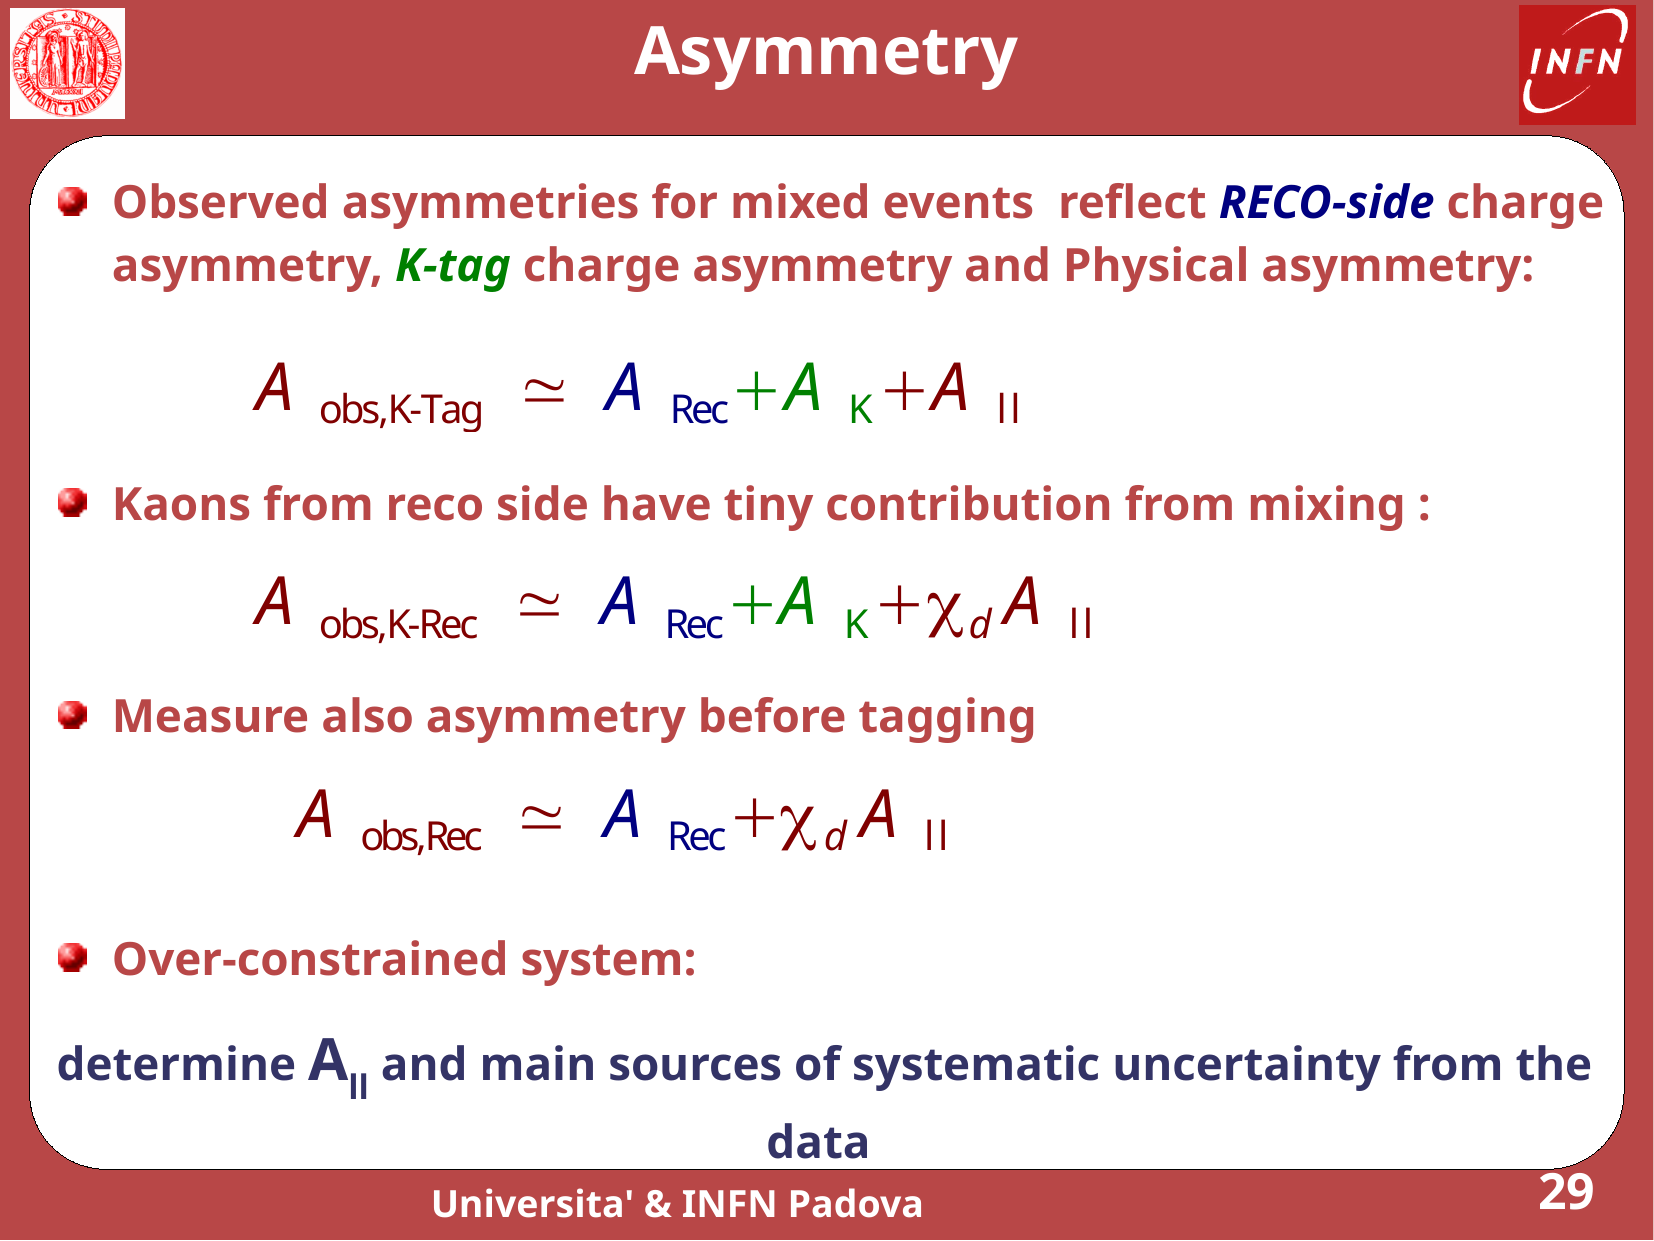

# Asymmetry
Observed asymmetries for mixed events reflect RECO-side charge asymmetry, K-tag charge asymmetry and Physical asymmetry:
Kaons from reco side have tiny contribution from mixing :
Measure also asymmetry before tagging
Over-constrained system:
determine All and main sources of systematic uncertainty from the data